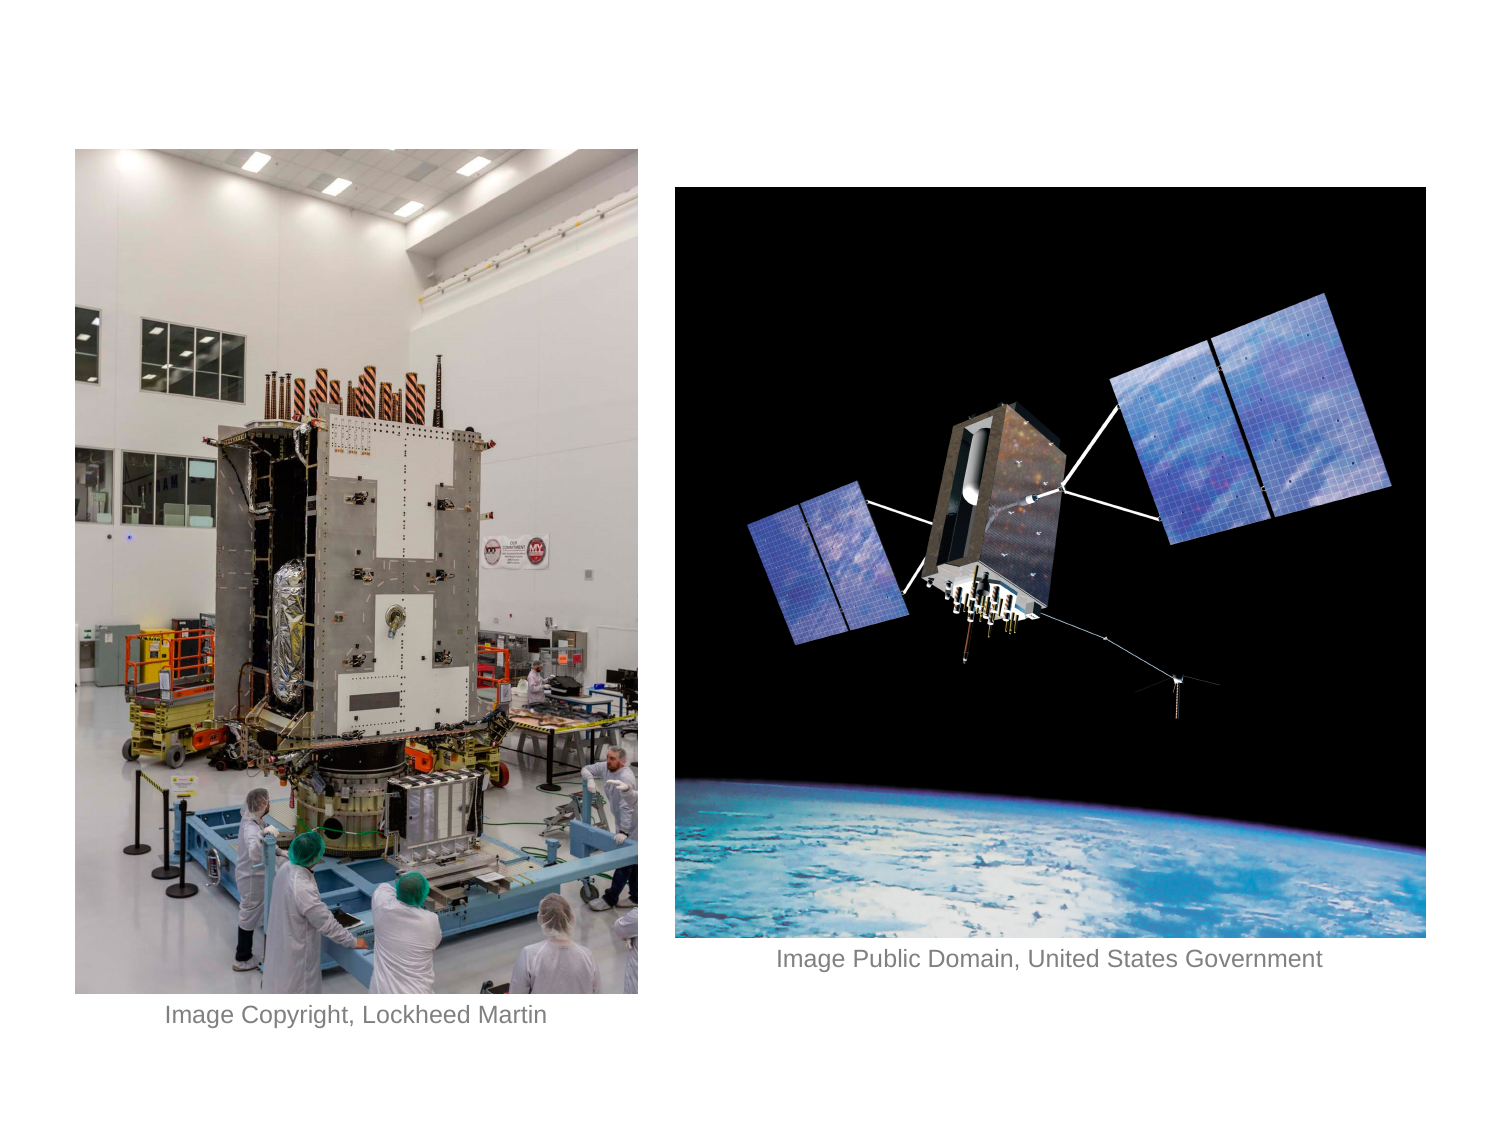

Image Public Domain, United States Government
Image Copyright, Lockheed Martin